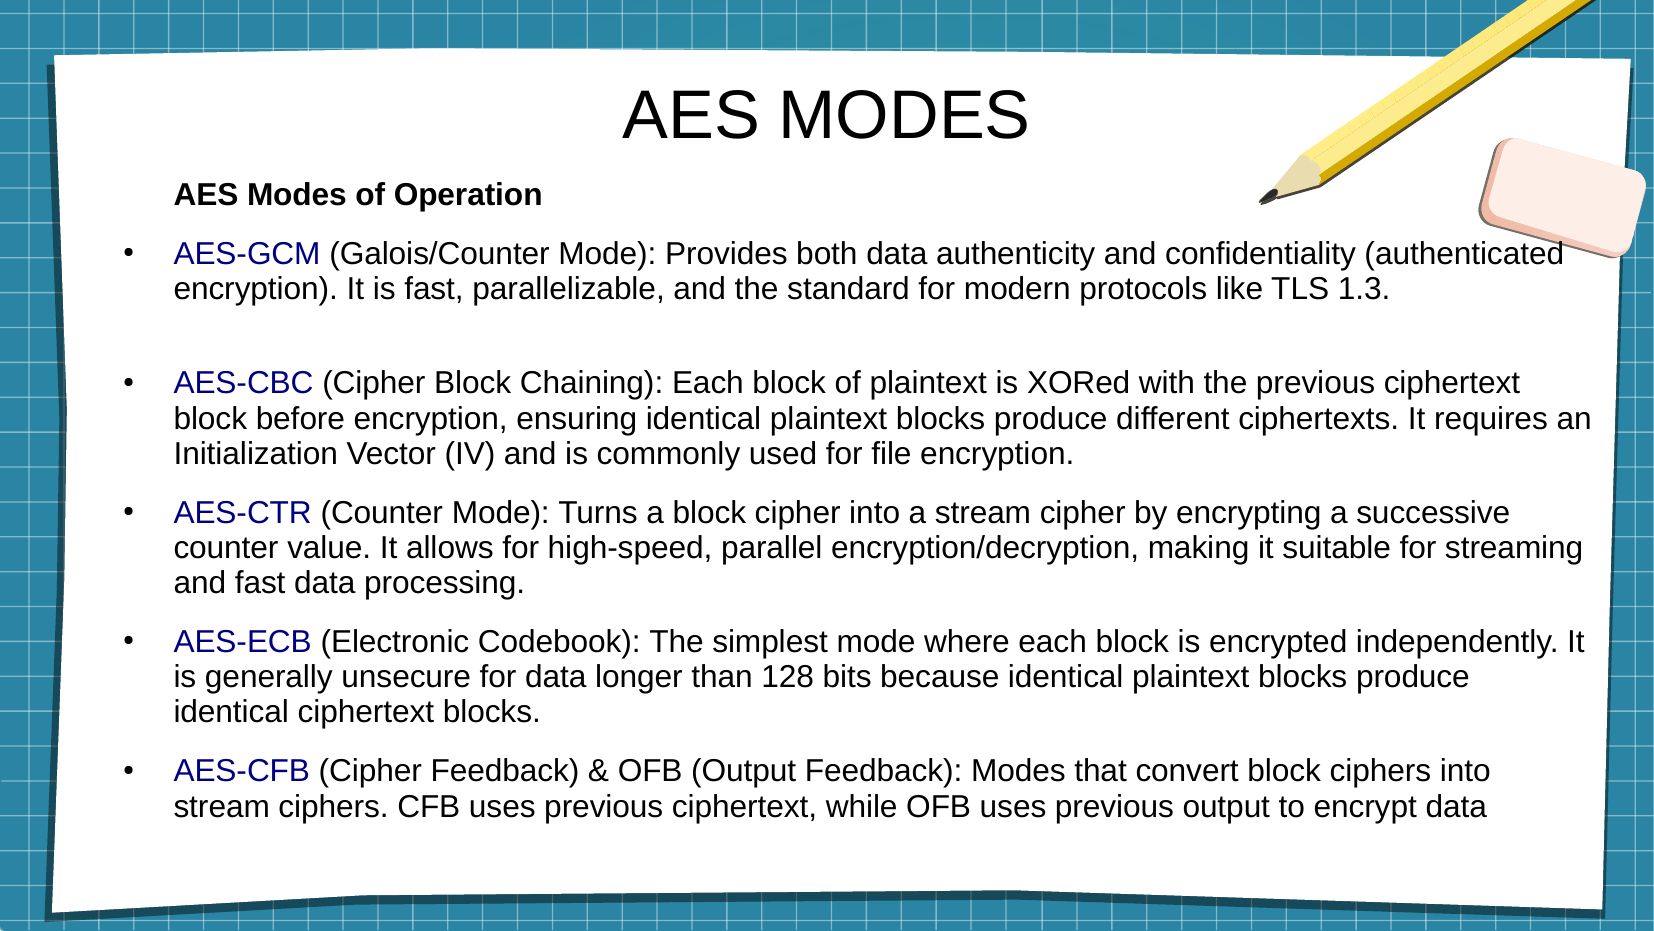

# AES MODES
AES Modes of Operation
AES-GCM (Galois/Counter Mode): Provides both data authenticity and confidentiality (authenticated encryption). It is fast, parallelizable, and the standard for modern protocols like TLS 1.3.
AES-CBC (Cipher Block Chaining): Each block of plaintext is XORed with the previous ciphertext block before encryption, ensuring identical plaintext blocks produce different ciphertexts. It requires an Initialization Vector (IV) and is commonly used for file encryption.
AES-CTR (Counter Mode): Turns a block cipher into a stream cipher by encrypting a successive counter value. It allows for high-speed, parallel encryption/decryption, making it suitable for streaming and fast data processing.
AES-ECB (Electronic Codebook): The simplest mode where each block is encrypted independently. It is generally unsecure for data longer than 128 bits because identical plaintext blocks produce identical ciphertext blocks.
AES-CFB (Cipher Feedback) & OFB (Output Feedback): Modes that convert block ciphers into stream ciphers. CFB uses previous ciphertext, while OFB uses previous output to encrypt data